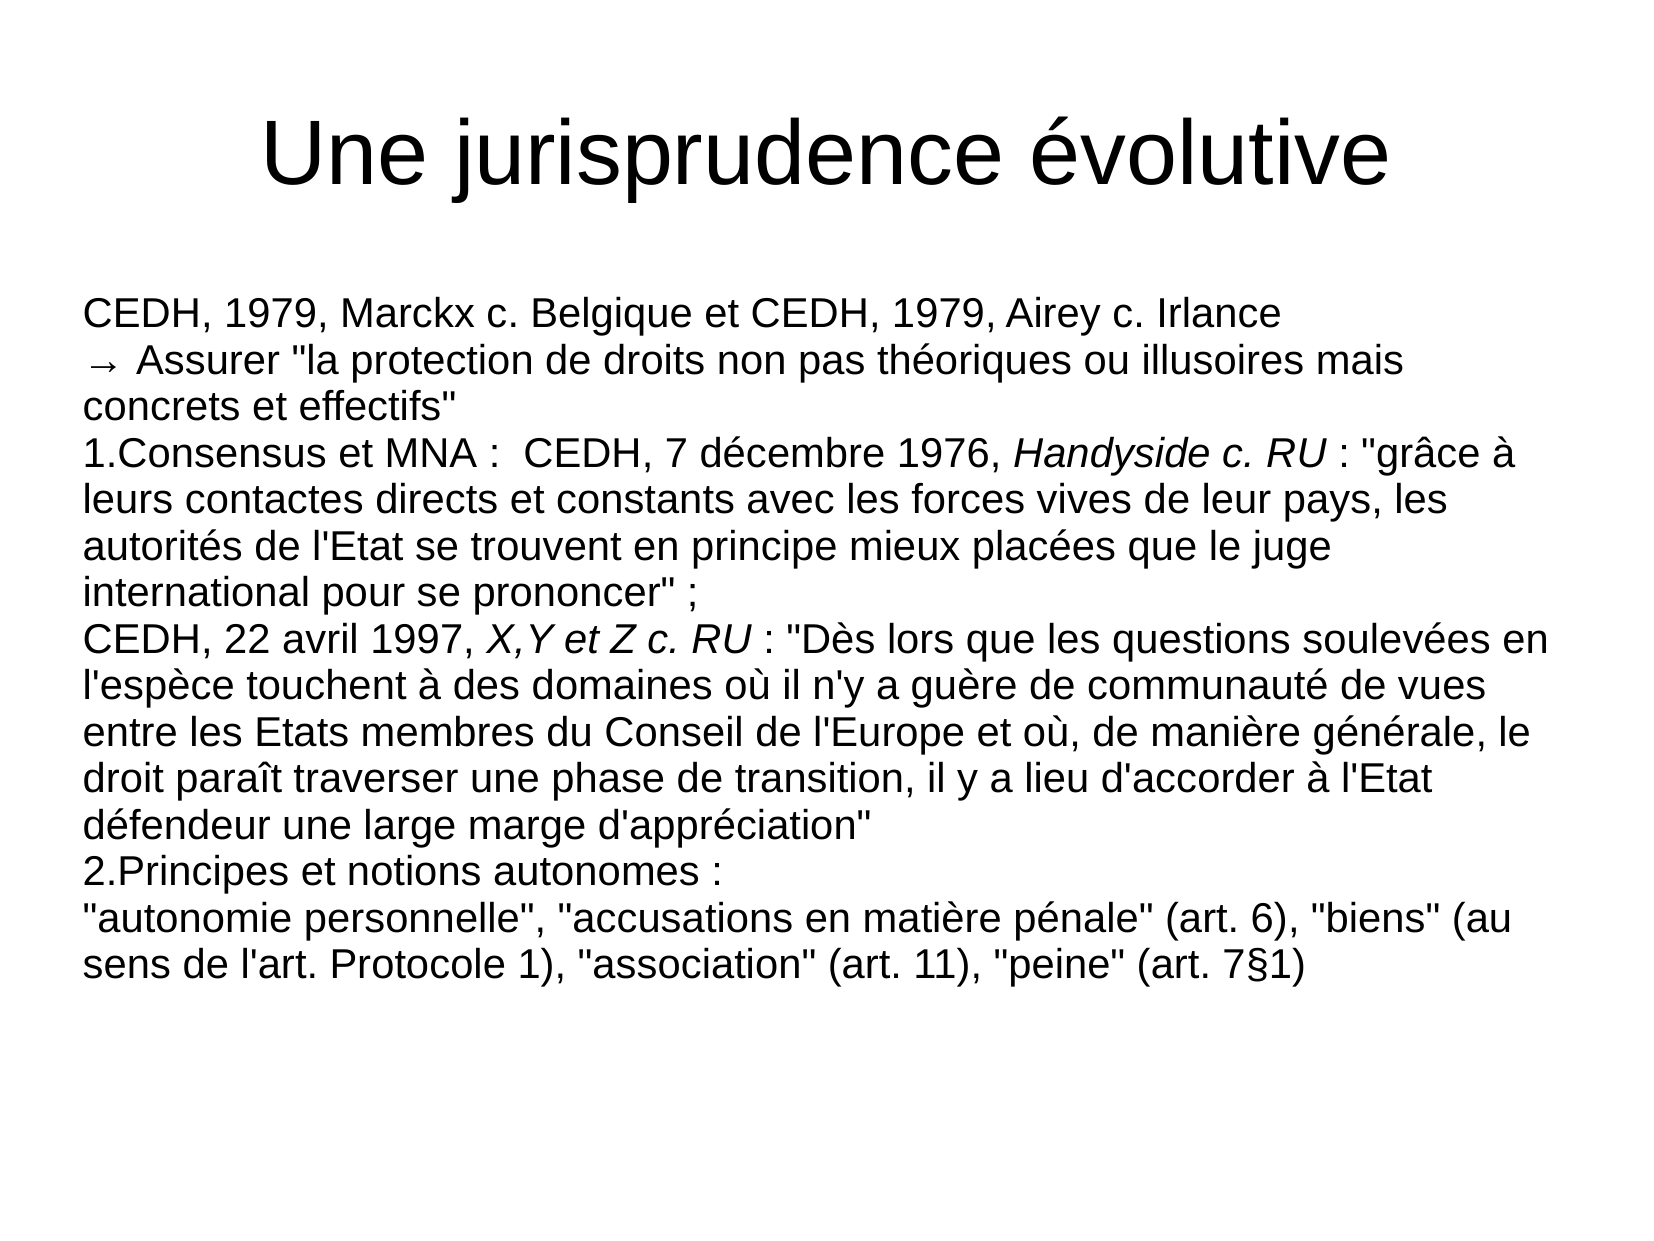

# Une jurisprudence évolutive
CEDH, 1979, Marckx c. Belgique et CEDH, 1979, Airey c. Irlance
→ Assurer "la protection de droits non pas théoriques ou illusoires mais concrets et effectifs"
1.Consensus et MNA : CEDH, 7 décembre 1976, Handyside c. RU : "grâce à leurs contactes directs et constants avec les forces vives de leur pays, les autorités de l'Etat se trouvent en principe mieux placées que le juge international pour se prononcer" ;
CEDH, 22 avril 1997, X,Y et Z c. RU : "Dès lors que les questions soulevées en l'espèce touchent à des domaines où il n'y a guère de communauté de vues entre les Etats membres du Conseil de l'Europe et où, de manière générale, le droit paraît traverser une phase de transition, il y a lieu d'accorder à l'Etat défendeur une large marge d'appréciation"
2.Principes et notions autonomes :
"autonomie personnelle", "accusations en matière pénale" (art. 6), "biens" (au sens de l'art. Protocole 1), "association" (art. 11), "peine" (art. 7§1)